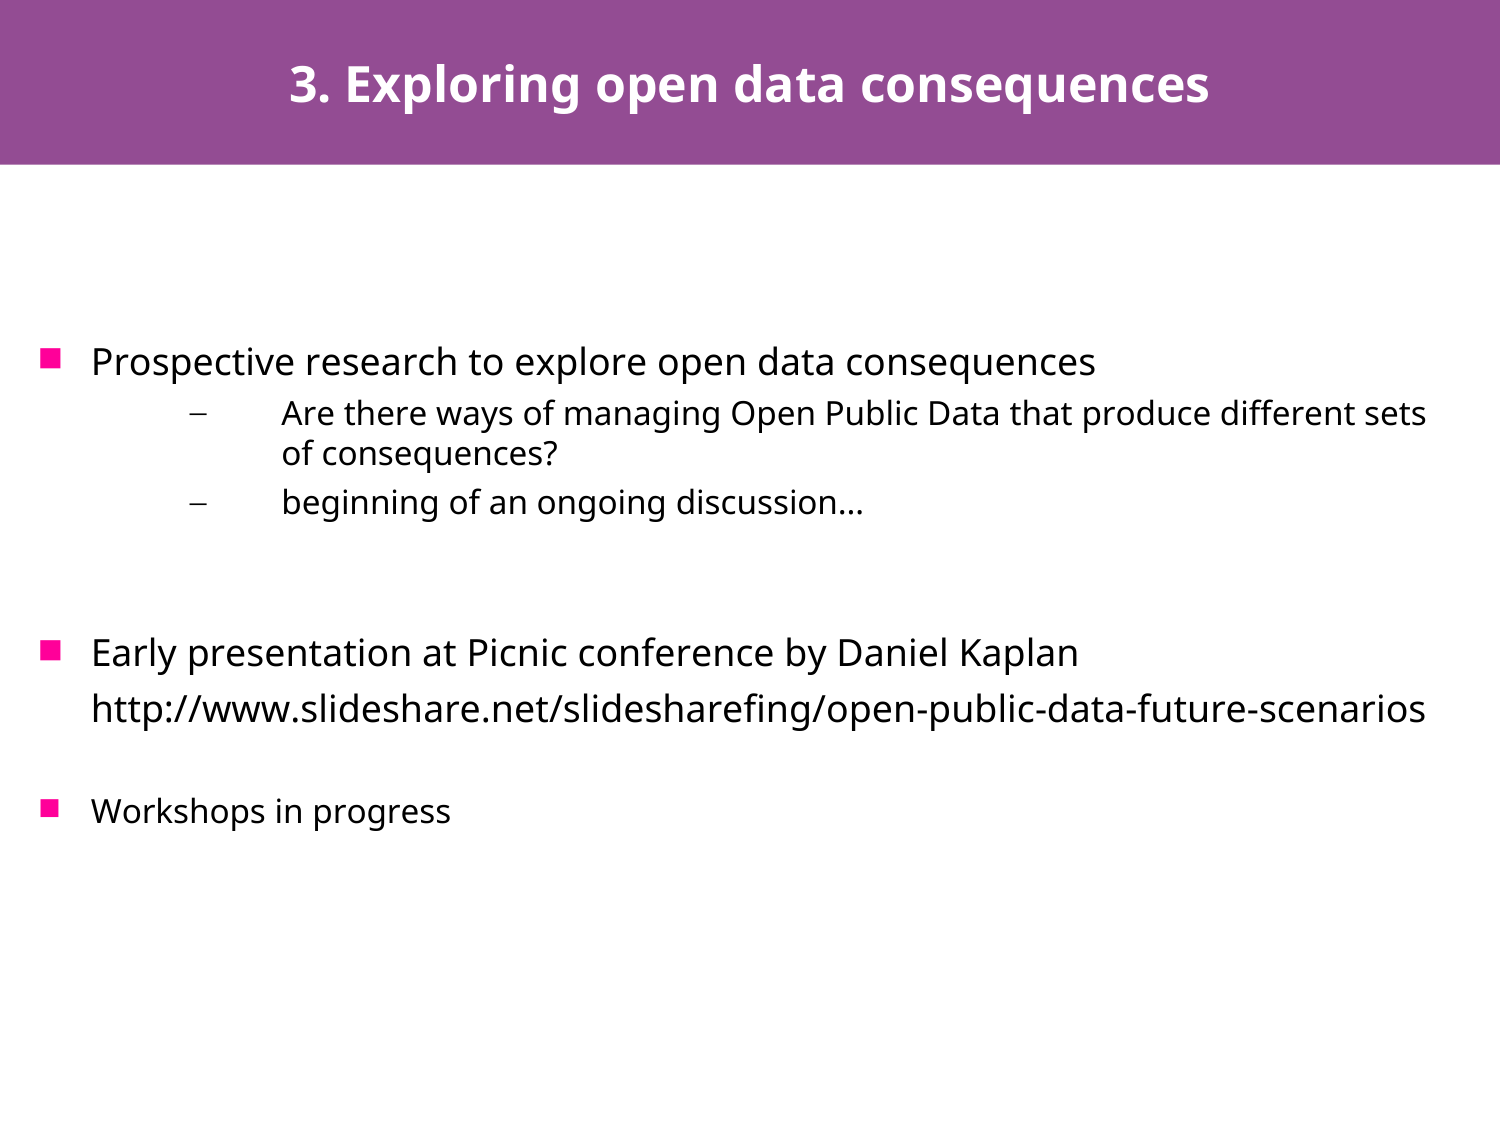

3. Exploring open data consequences
Prospective research to explore open data consequences
Are there ways of managing Open Public Data that produce different sets of consequences?
beginning of an ongoing discussion…
Early presentation at Picnic conference by Daniel Kaplan
http://www.slideshare.net/slidesharefing/open-public-data-future-scenarios
Workshops in progress